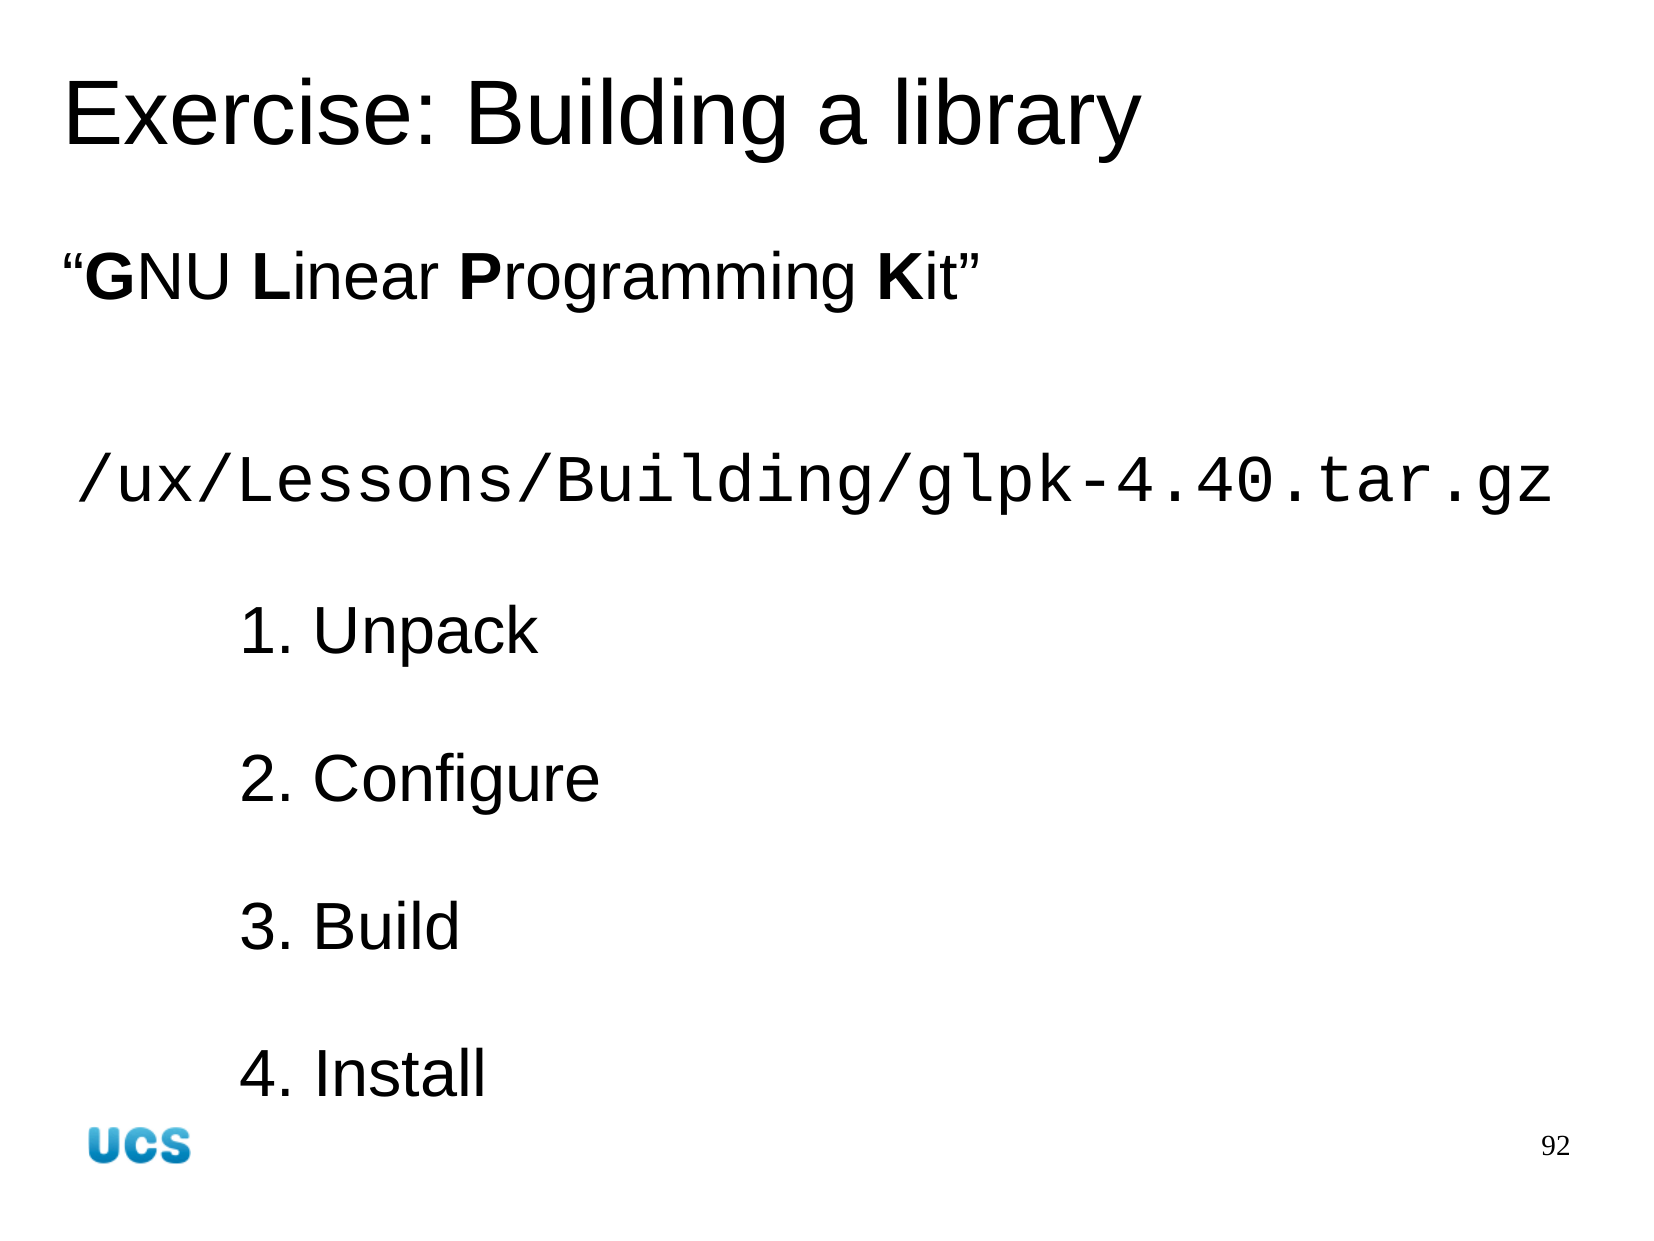

Exercise: Building a library
“GNU Linear Programming Kit”
/ux/Lessons/Building/glpk-4.40.tar.gz
1.	Unpack
2.	Configure
3.	Build
4.	Install
92